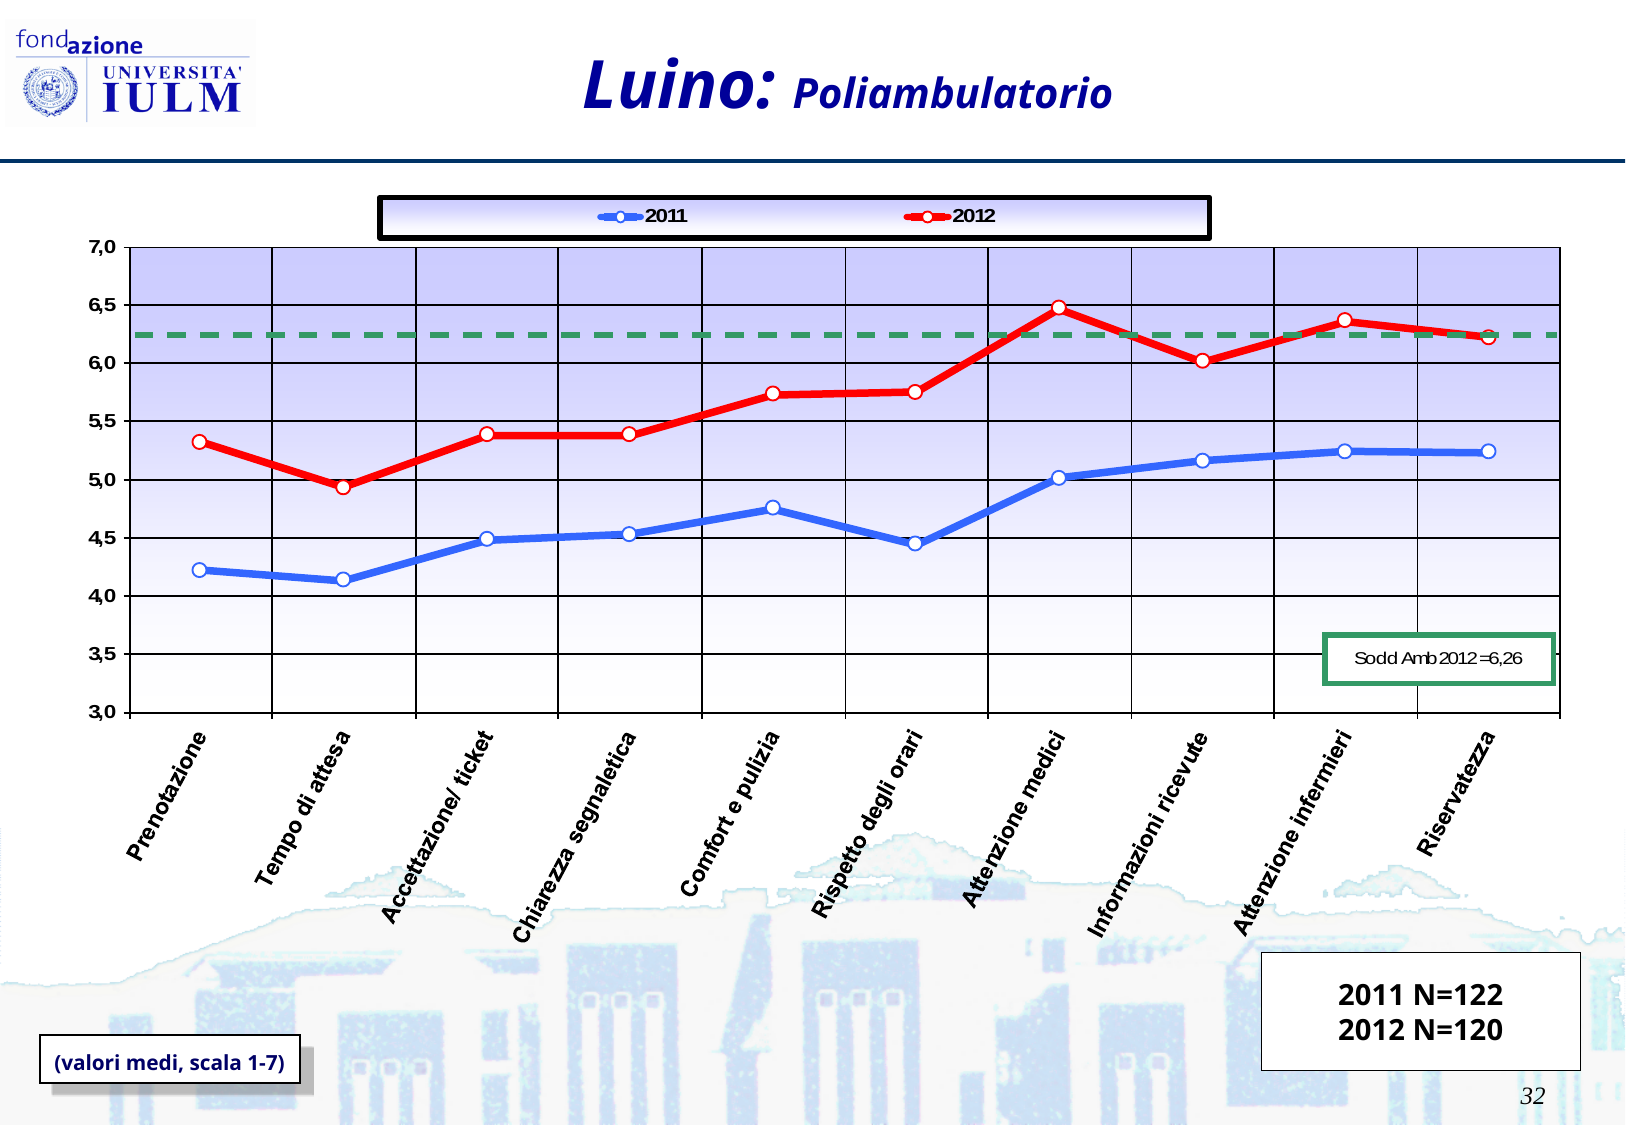

Luino: Poliambulatorio
2011 N=122
2012 N=120
(valori medi, scala 1-7)